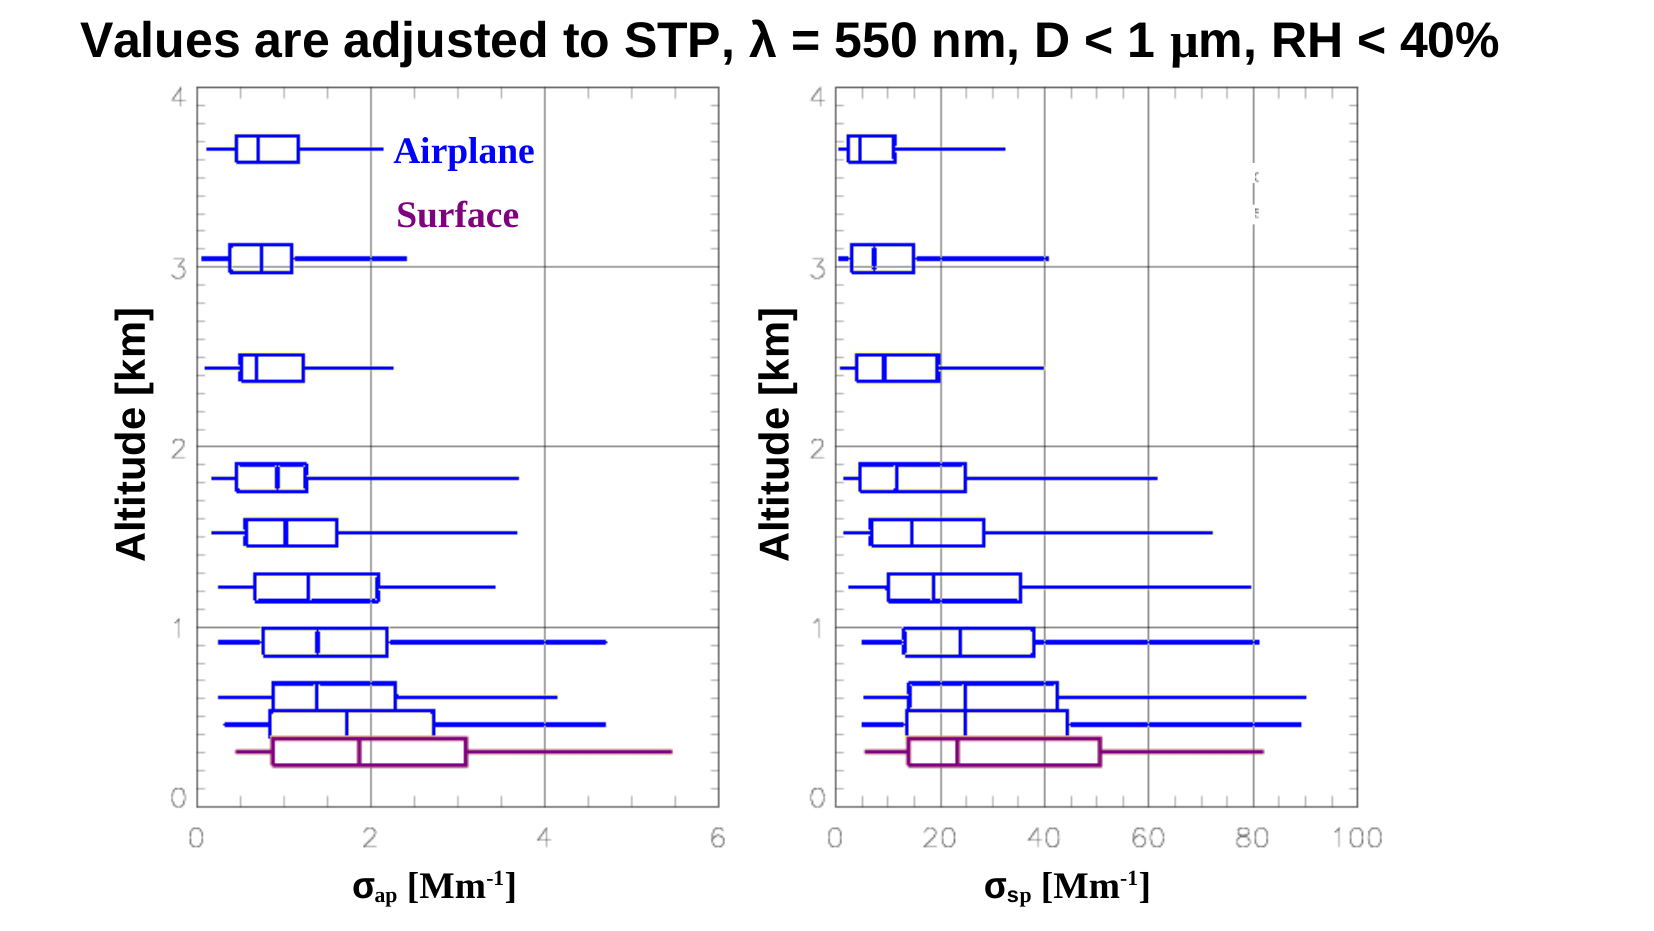

Values are adjusted to STP, λ = 550 nm, D < 1 µm, RH < 40%
Airplane
Surface
Altitude [km]
Altitude [km]
σap [Mm-1]
σsp [Mm-1]